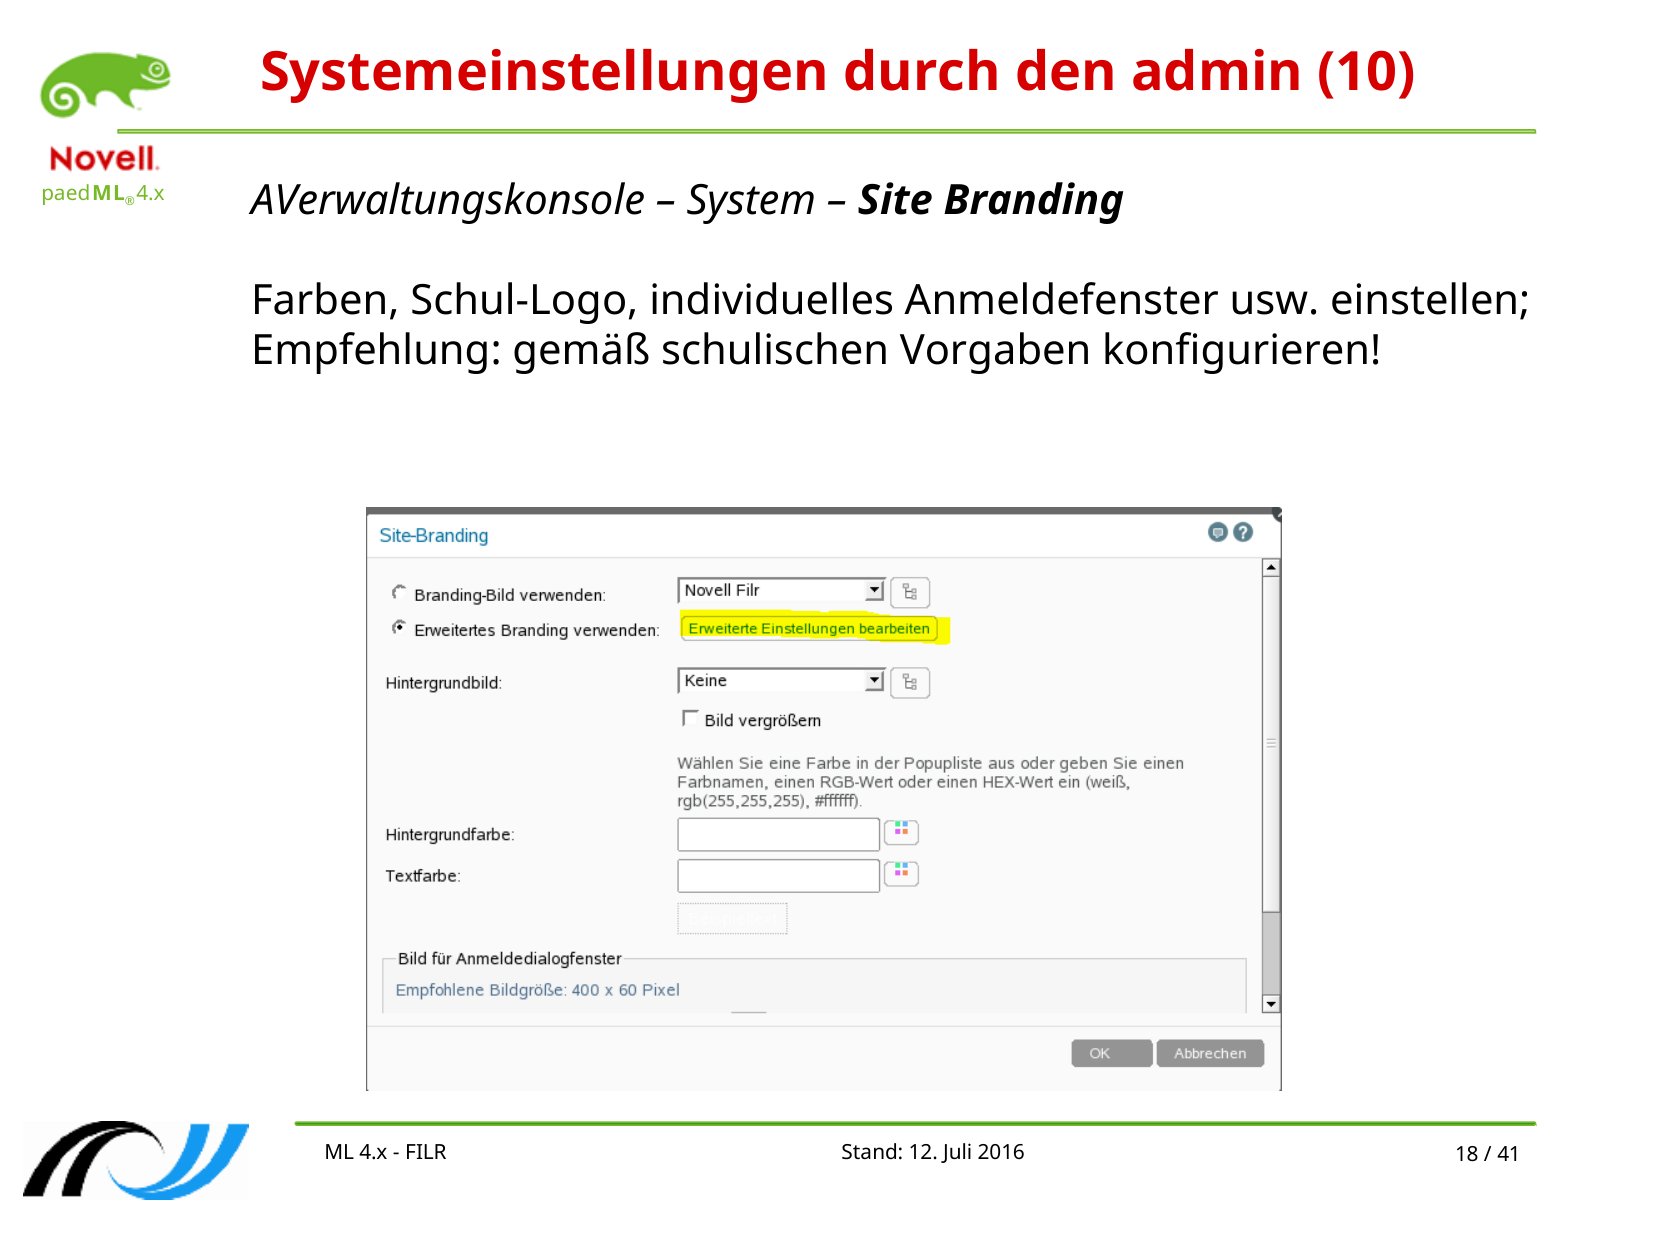

# Systemeinstellungen durch den admin (10)
Verwaltungskonsole – System – Site Branding
Farben, Schul-Logo, individuelles Anmeldefenster usw. einstellen;
Empfehlung: gemäß schulischen Vorgaben konfigurieren!
ML 4.x - FILR
12. Juli 2016
18